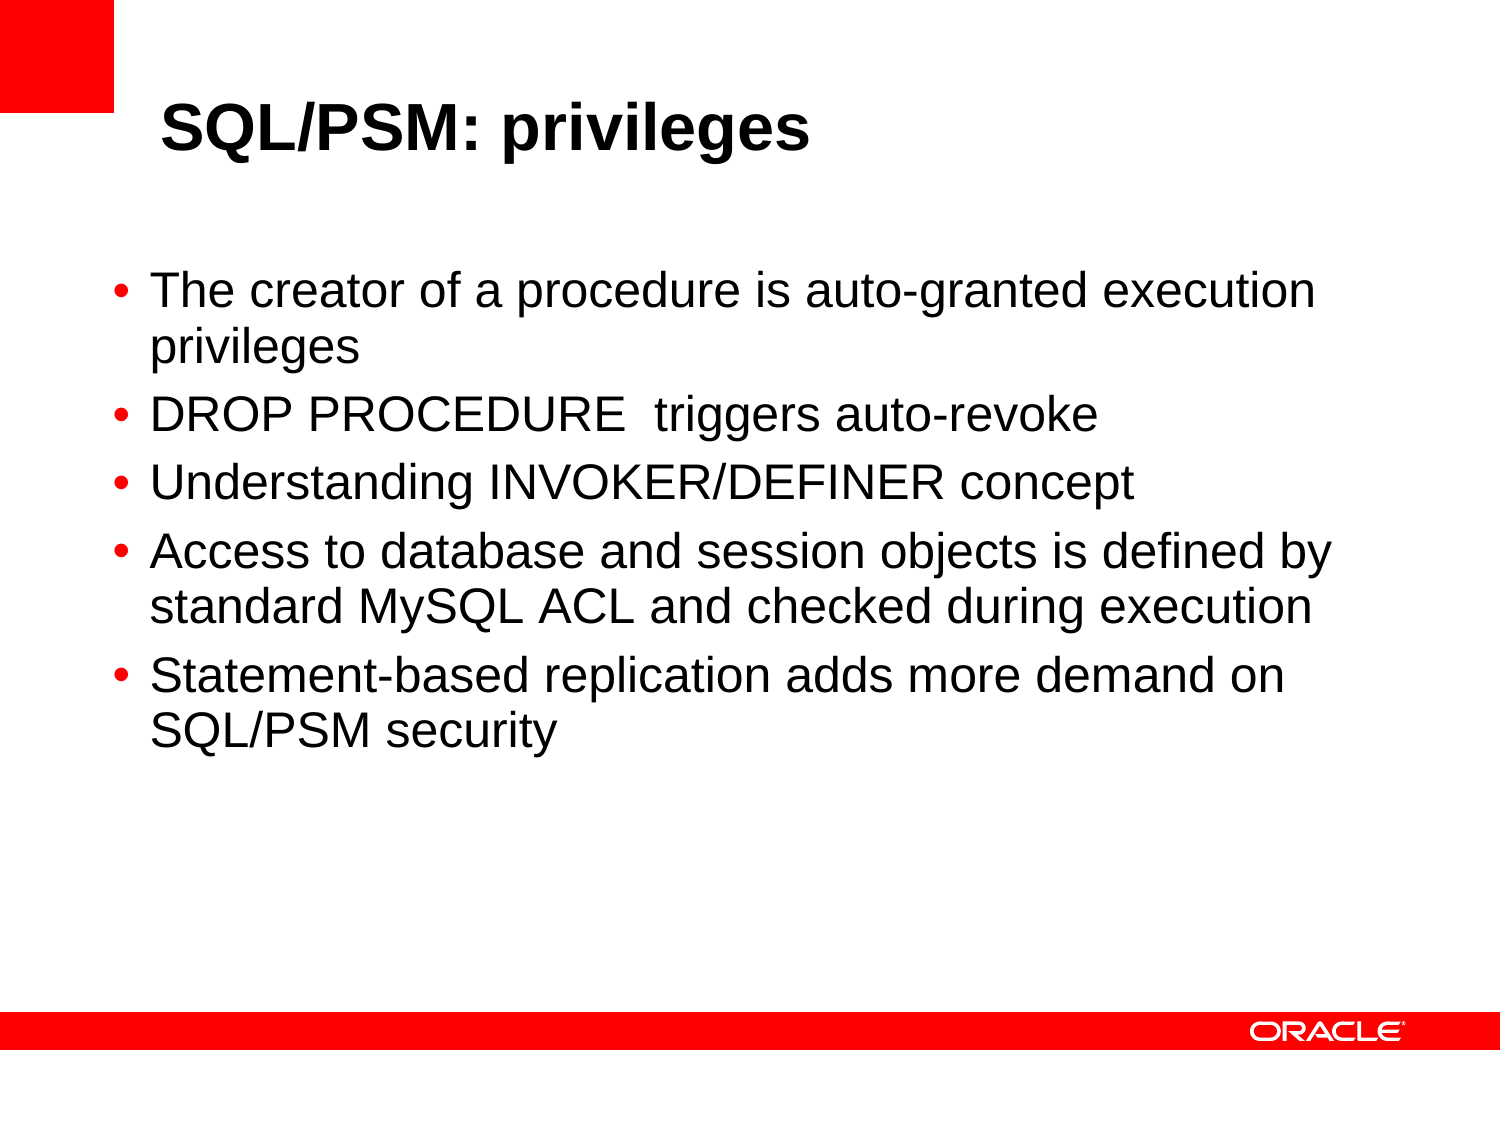

# SQL/PSM: privileges
The creator of a procedure is auto-granted execution privileges
DROP PROCEDURE triggers auto-revoke
Understanding INVOKER/DEFINER concept
Access to database and session objects is defined by standard MySQL ACL and checked during execution
Statement-based replication adds more demand on SQL/PSM security